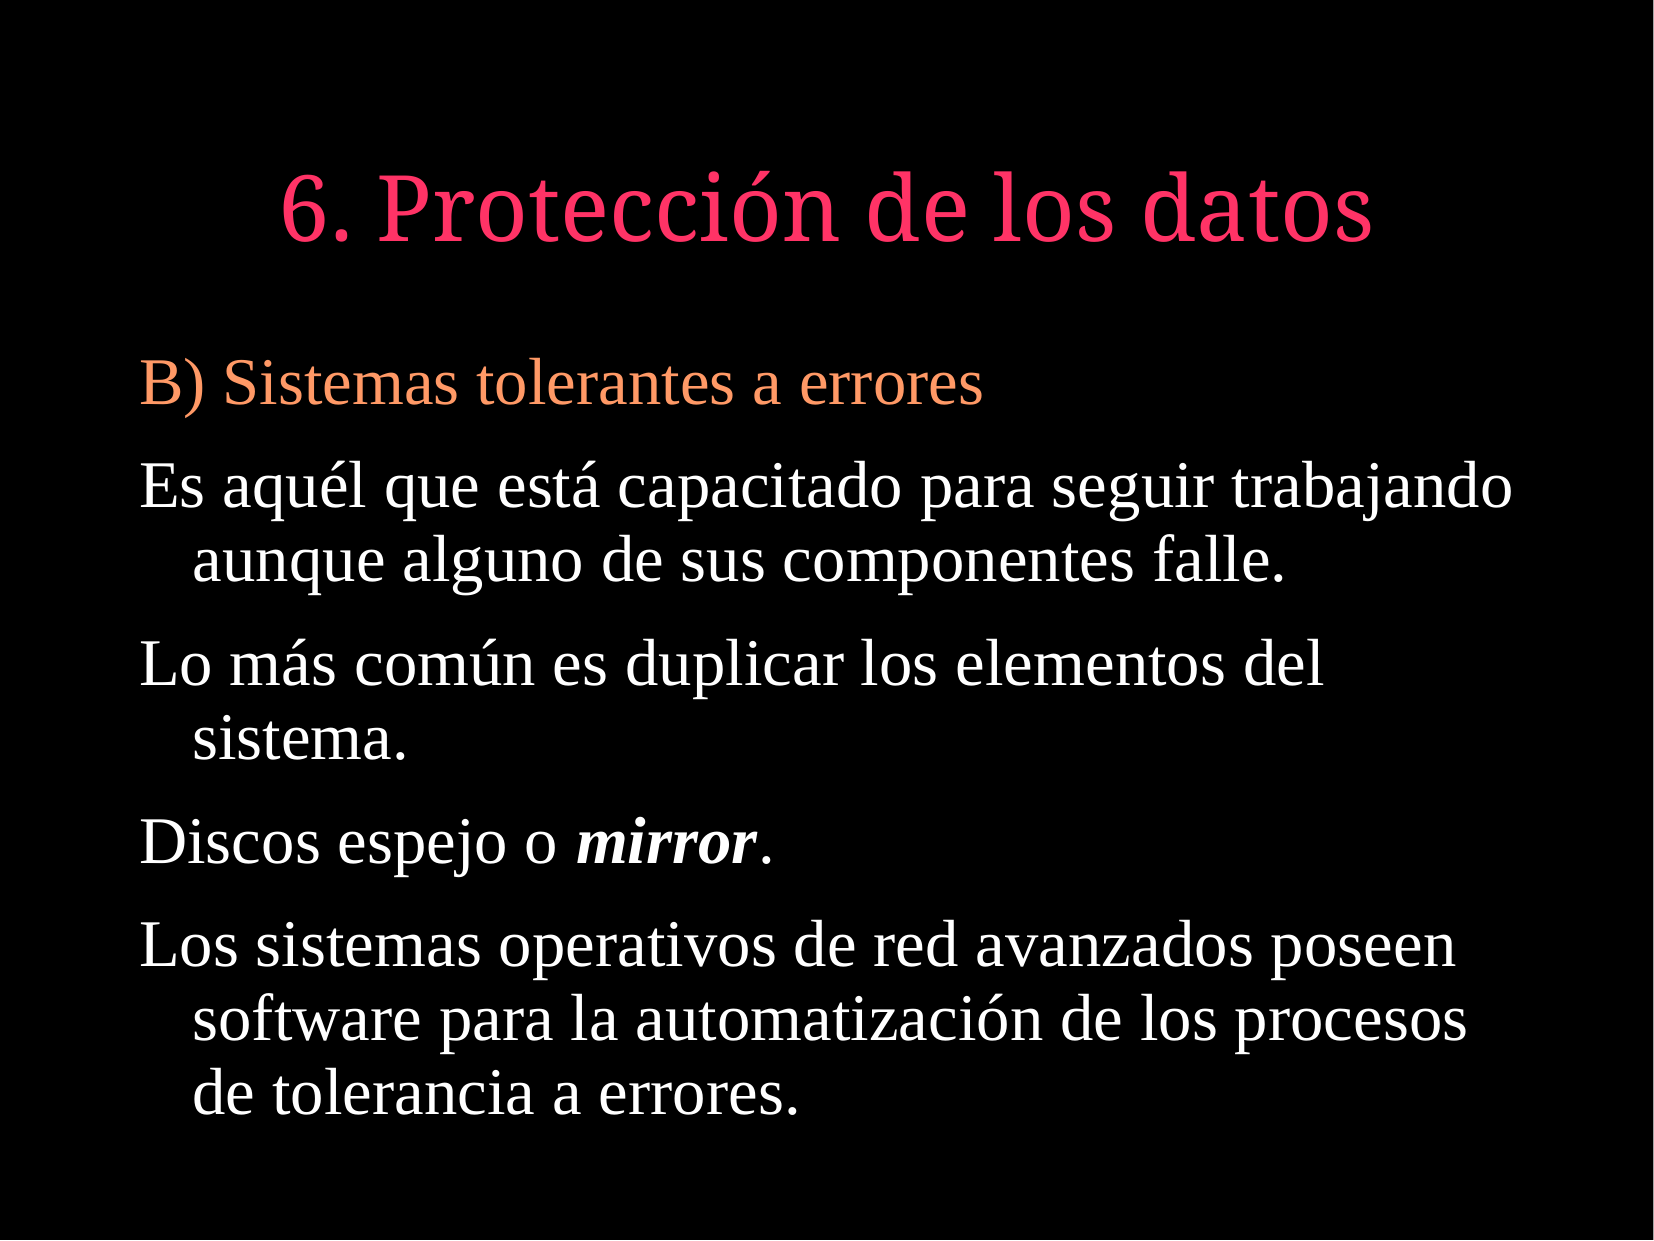

# 6. Protección de los datos
B) Sistemas tolerantes a errores
Es aquél que está capacitado para seguir trabajando aunque alguno de sus componentes falle.
Lo más común es duplicar los elementos del sistema.
Discos espejo o mirror.
Los sistemas operativos de red avanzados poseen software para la automatización de los procesos de tolerancia a errores.